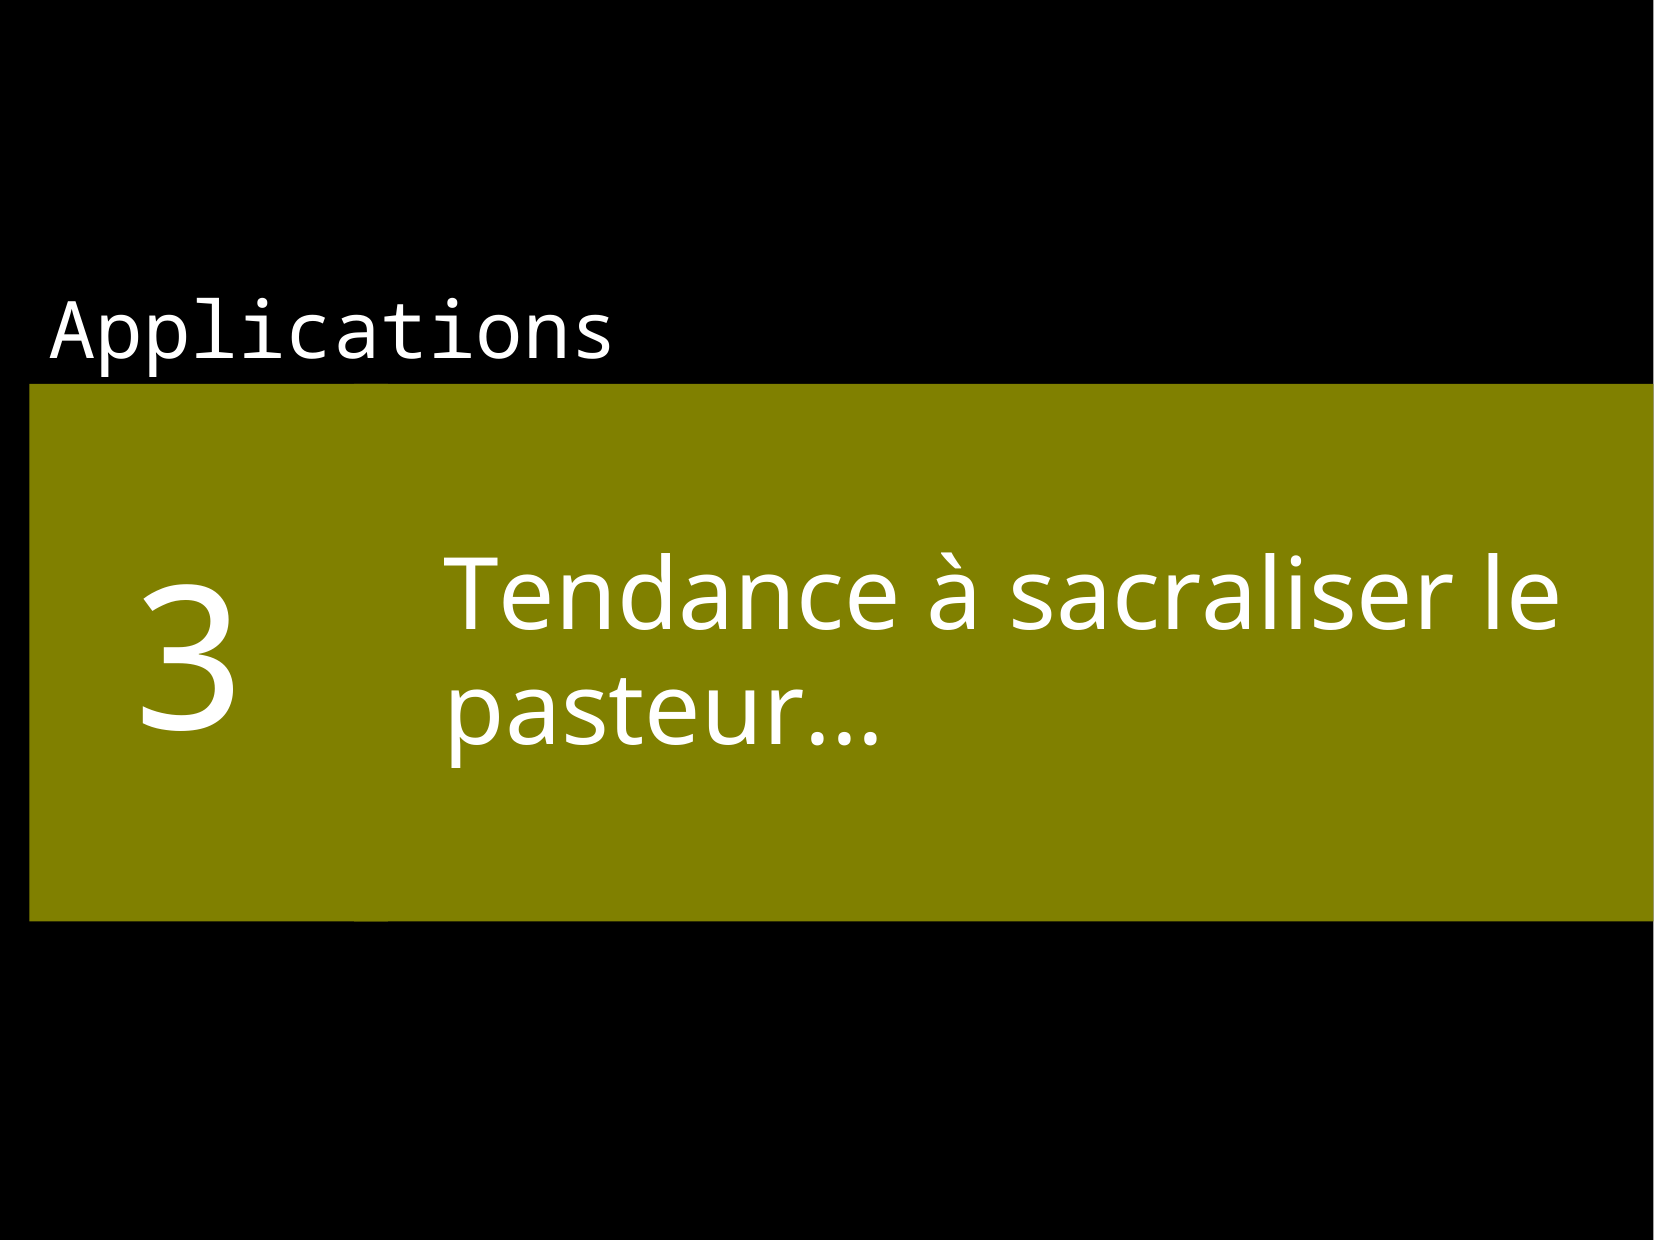

Applications
Tendance à sacraliser le pasteur...
3